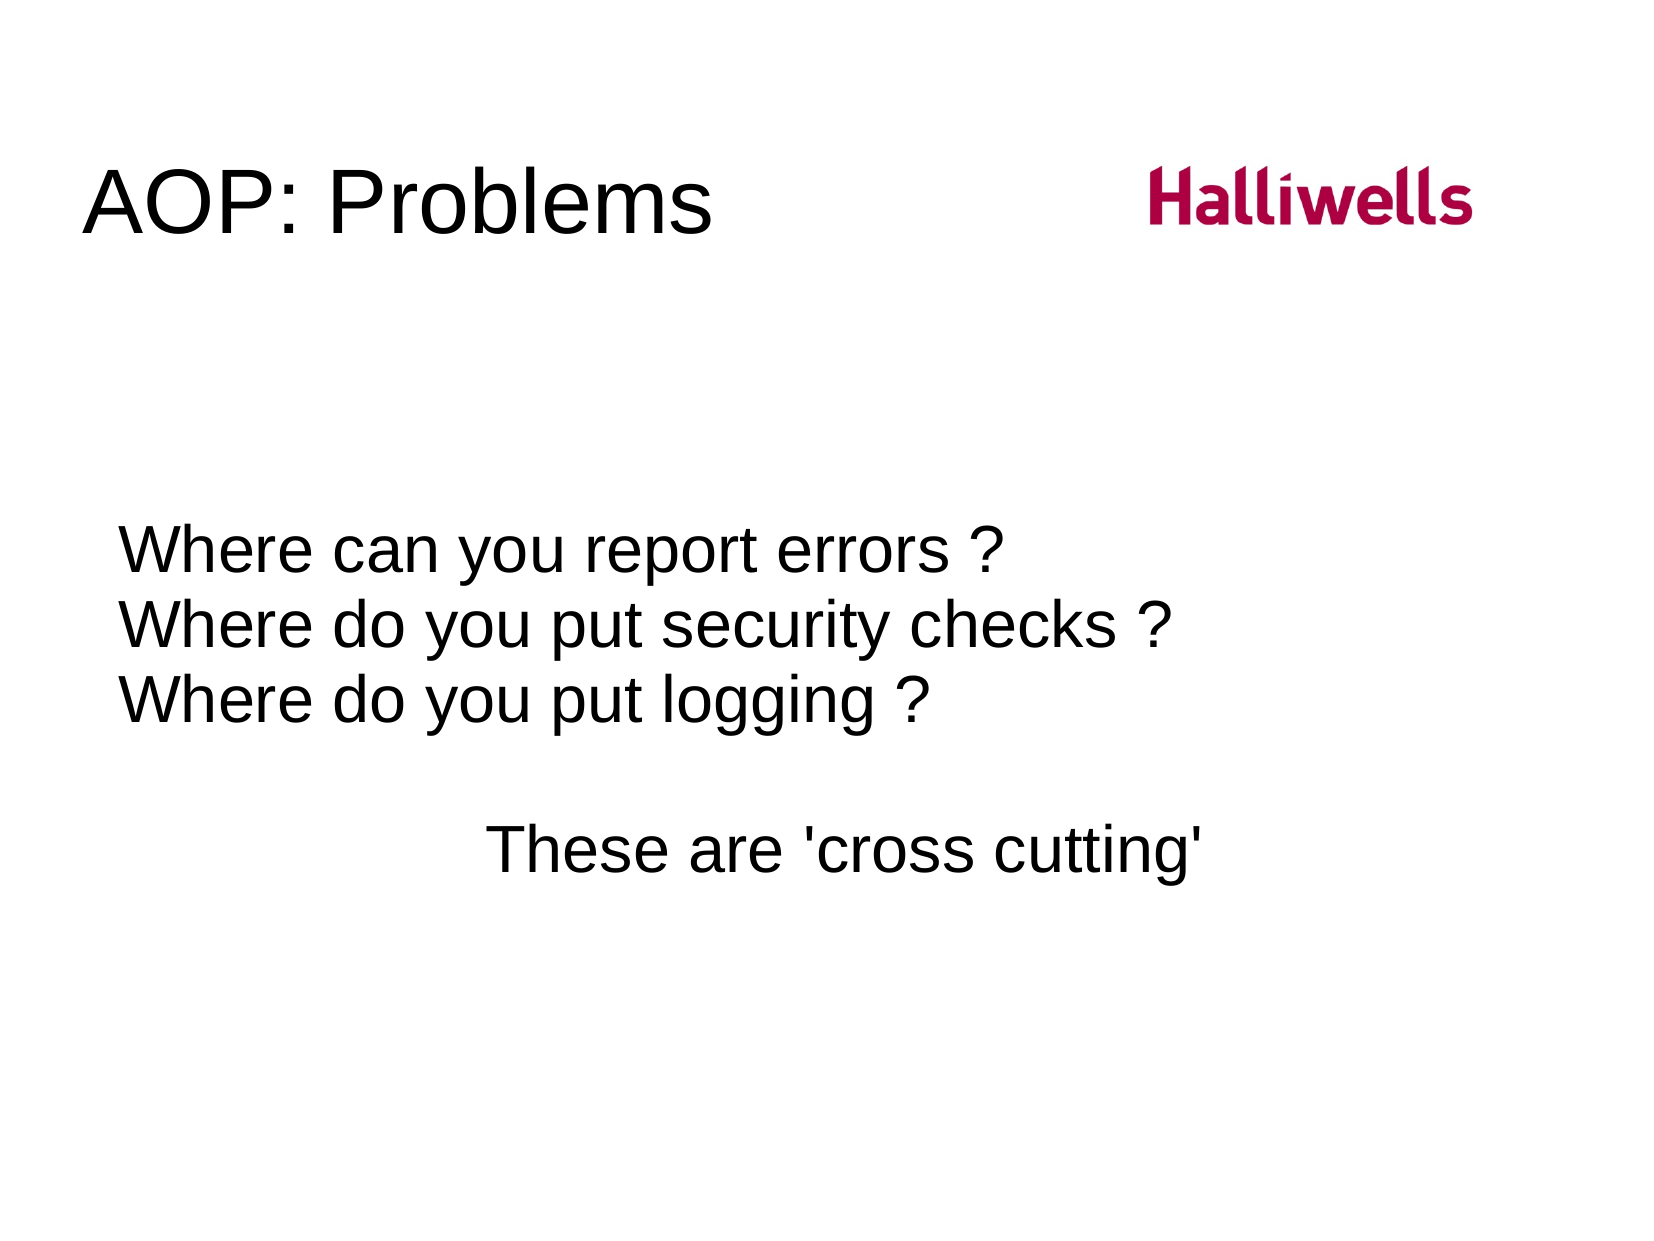

# AOP: Problems
Where can you report errors ?
Where do you put security checks ?
Where do you put logging ?
These are 'cross cutting'